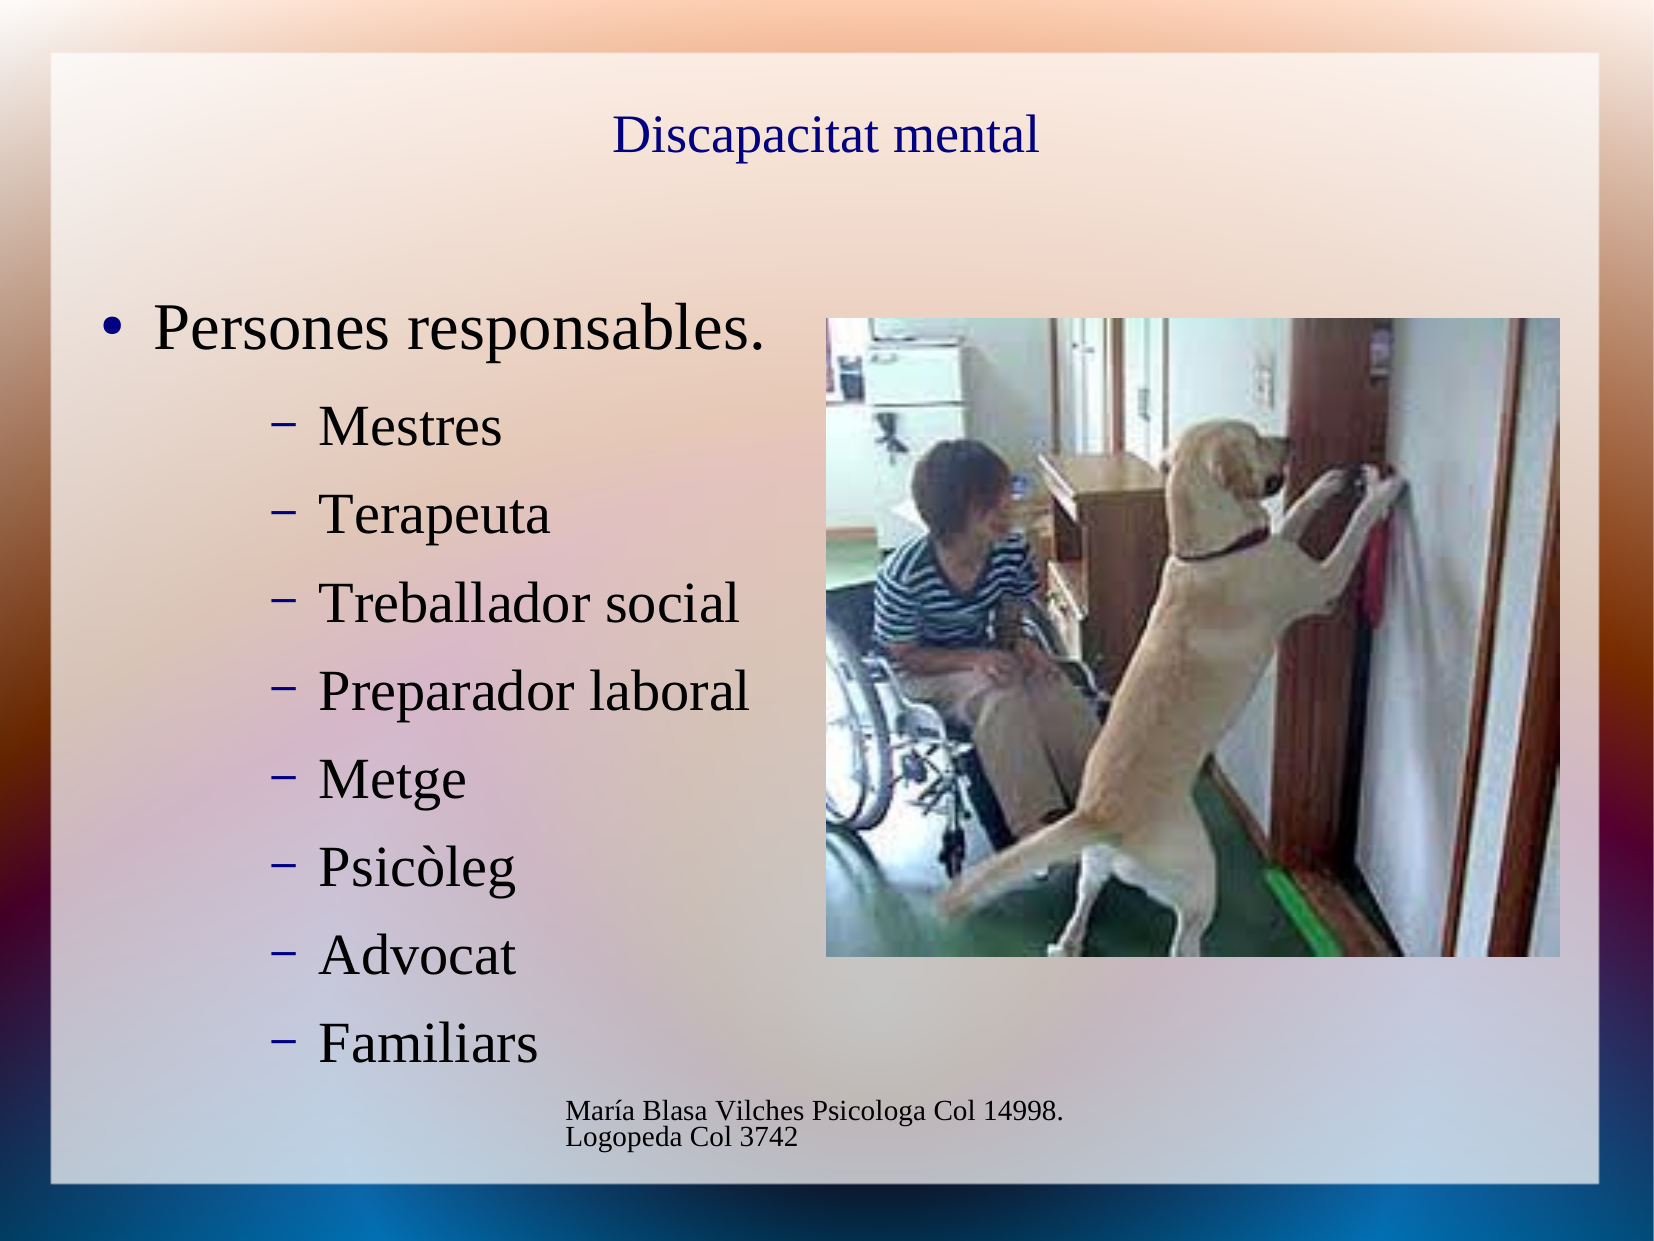

# Discapacitat mental
Persones responsables.
Mestres
Terapeuta
Treballador social
Preparador laboral
Metge
Psicòleg
Advocat
Familiars
María Blasa Vilches Psicologa Col 14998. Logopeda Col 3742